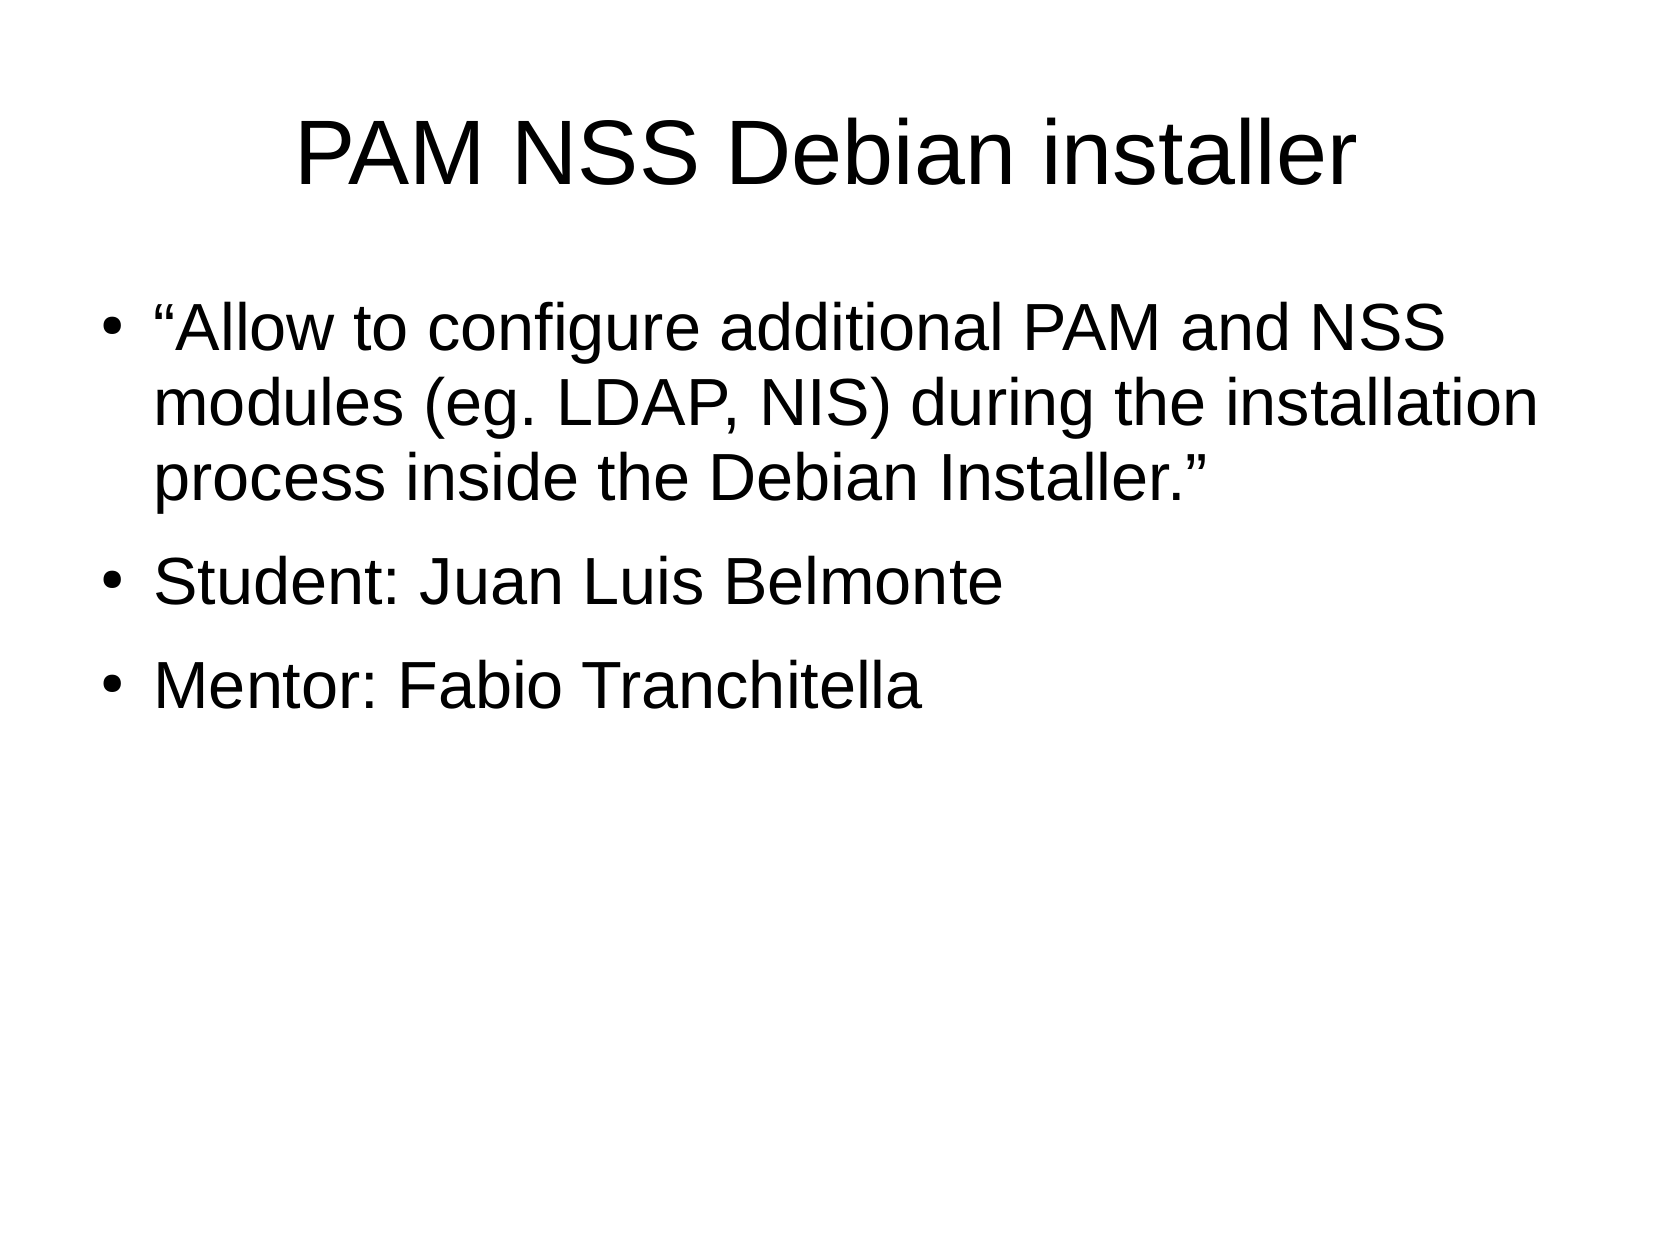

# PAM NSS Debian installer
“Allow to configure additional PAM and NSS modules (eg. LDAP, NIS) during the installation process inside the Debian Installer.”
Student: Juan Luis Belmonte
Mentor: Fabio Tranchitella